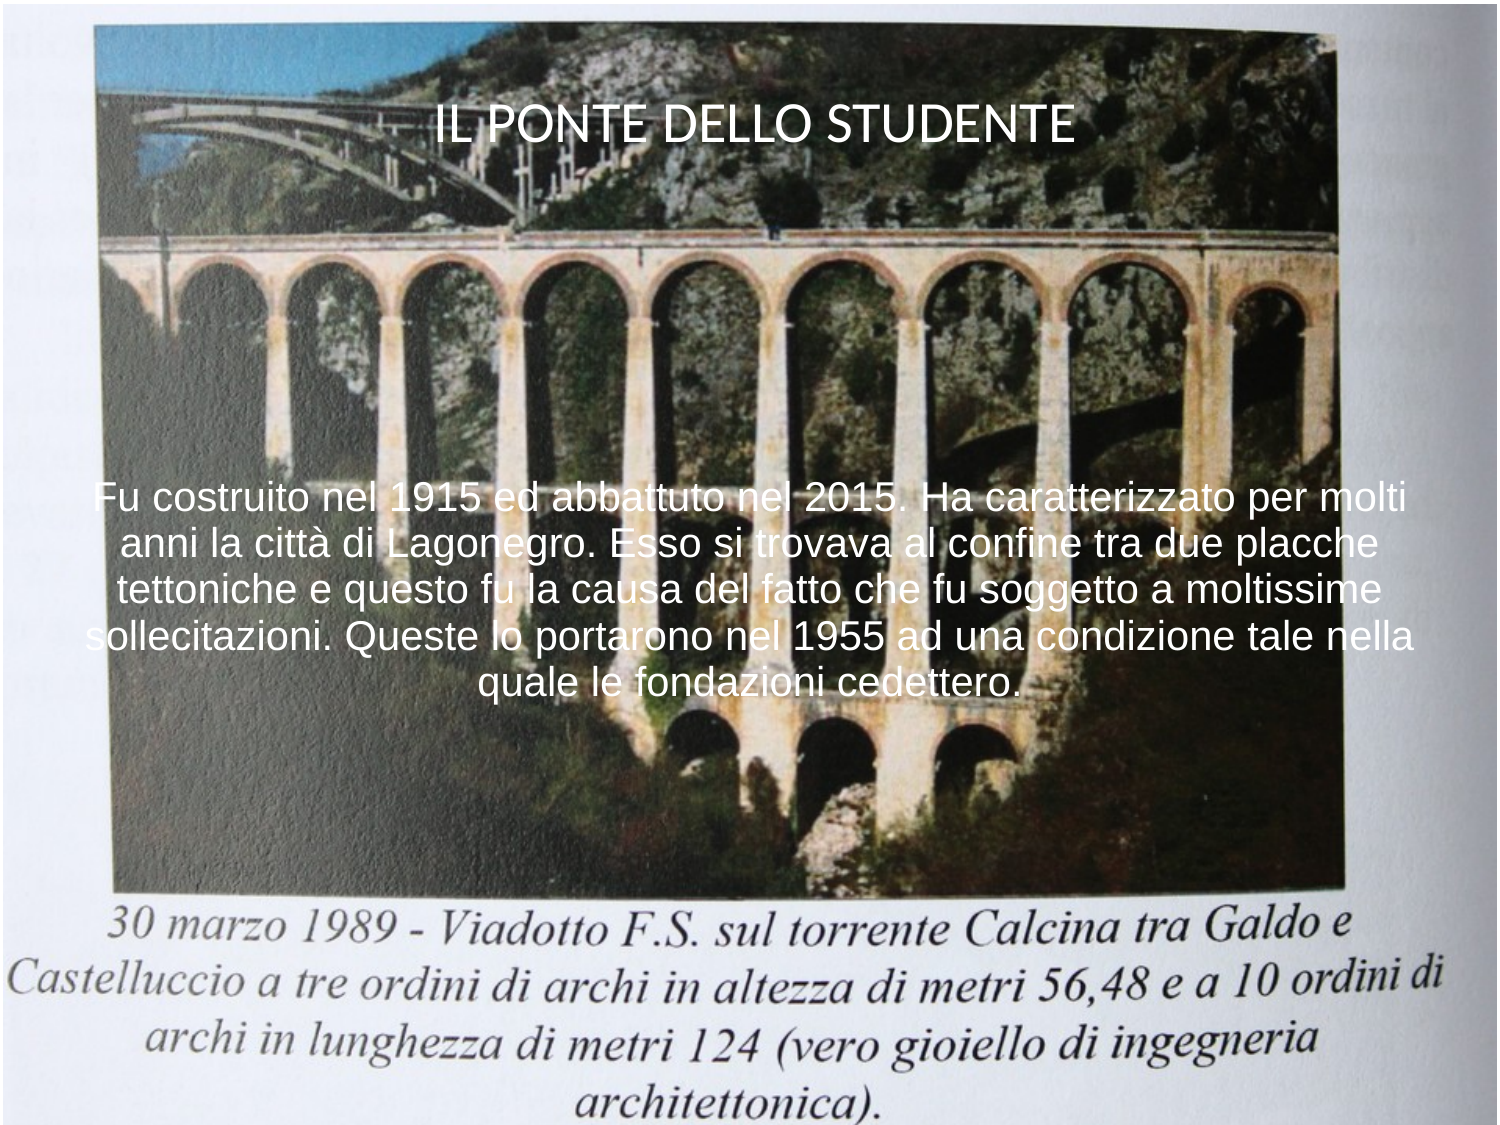

# IL PONTE DELLO STUDENTE
Fu costruito nel 1915 ed abbattuto nel 2015. Ha caratterizzato per molti anni la città di Lagonegro. Esso si trovava al confine tra due placche tettoniche e questo fu la causa del fatto che fu soggetto a moltissime sollecitazioni. Queste lo portarono nel 1955 ad una condizione tale nella quale le fondazioni cedettero.